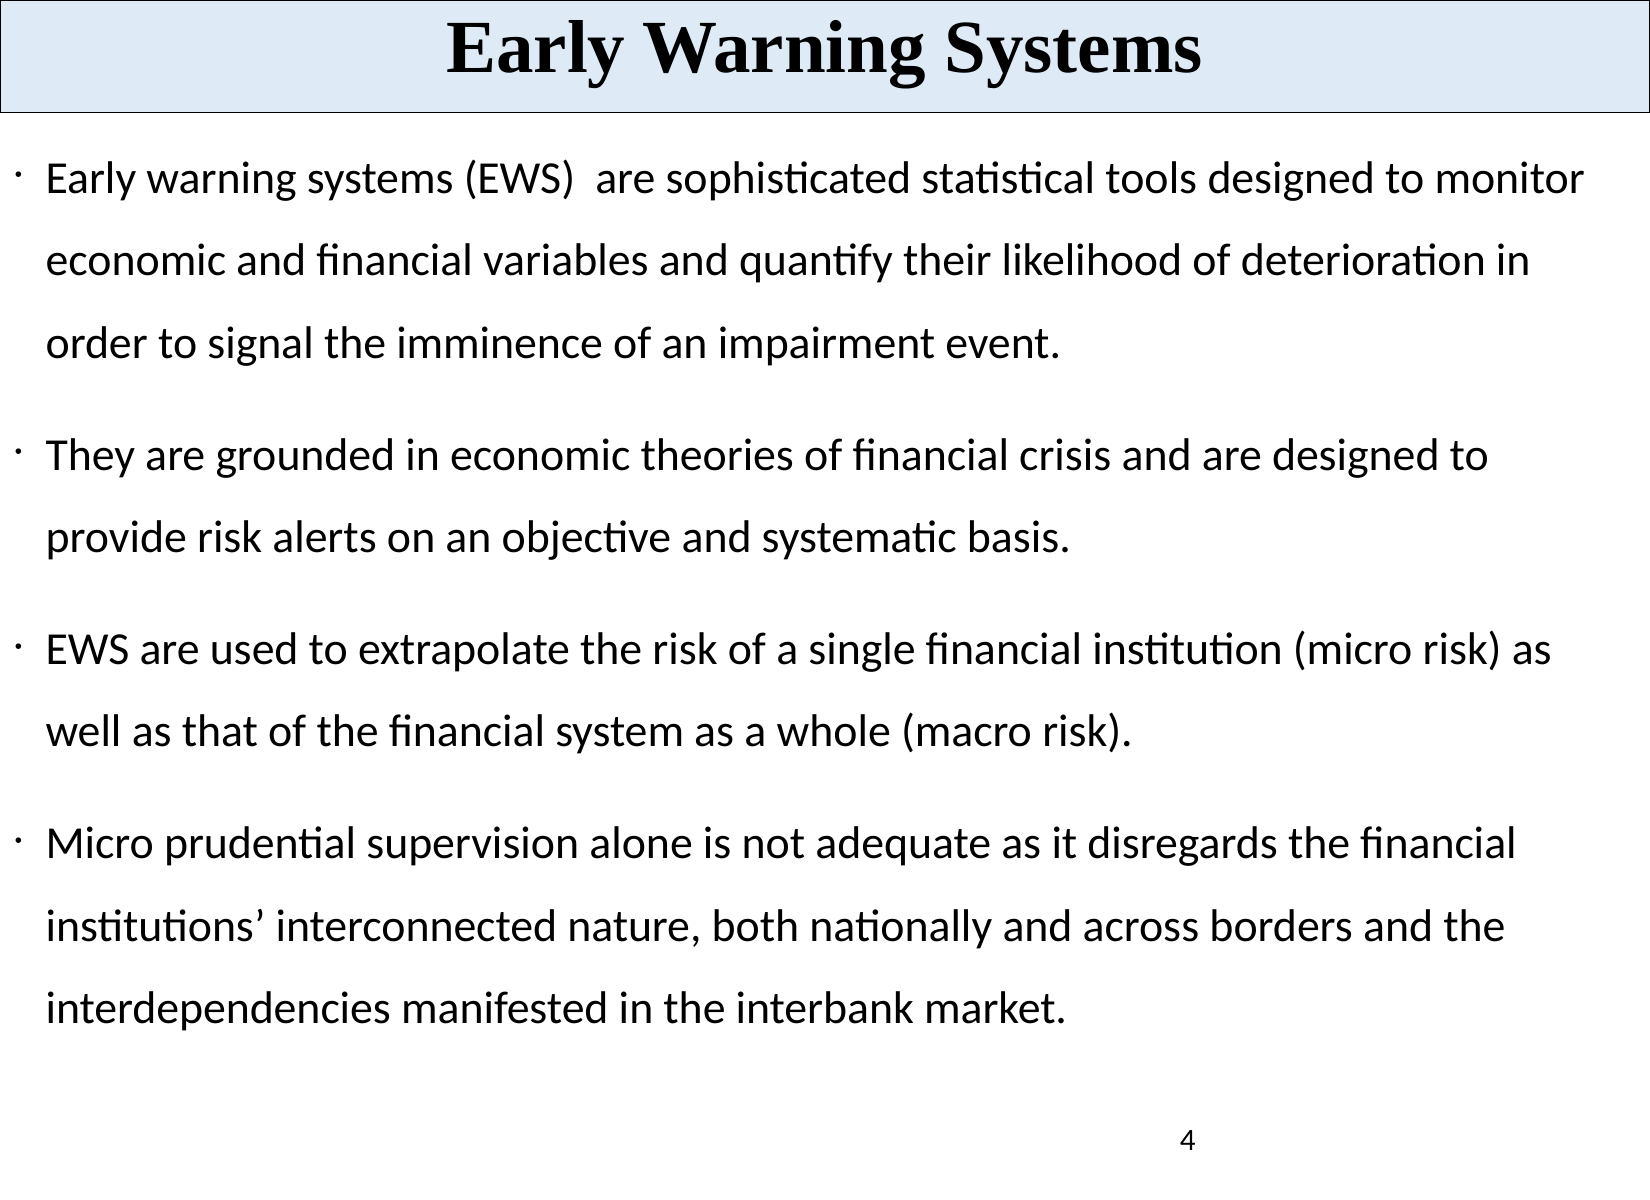

# Early Warning Systems
Early warning systems (EWS) are sophisticated statistical tools designed to monitor economic and financial variables and quantify their likelihood of deterioration in order to signal the imminence of an impairment event.
They are grounded in economic theories of financial crisis and are designed to provide risk alerts on an objective and systematic basis.
EWS are used to extrapolate the risk of a single financial institution (micro risk) as well as that of the financial system as a whole (macro risk).
Micro prudential supervision alone is not adequate as it disregards the financial institutions’ interconnected nature, both nationally and across borders and the interdependencies manifested in the interbank market.